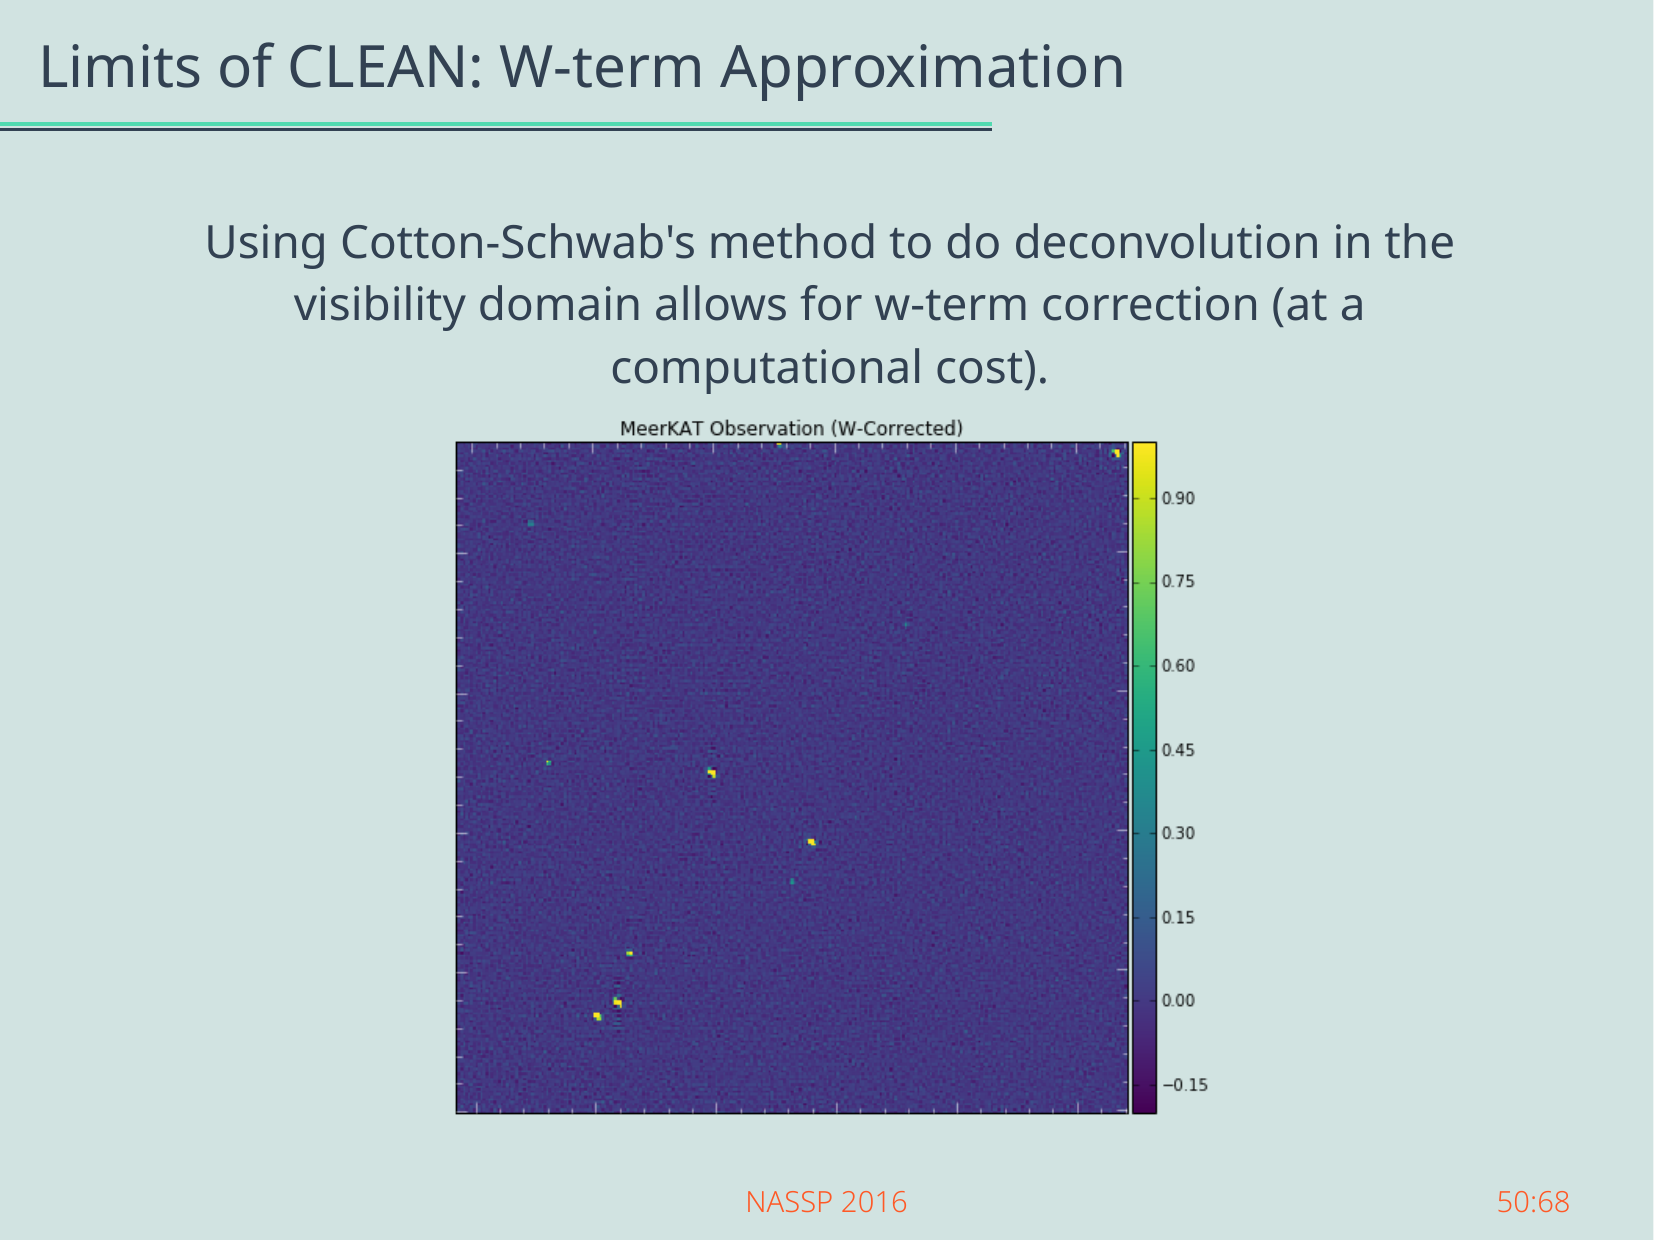

Limits of CLEAN: W-term Approximation
Using Cotton-Schwab's method to do deconvolution in the visibility domain allows for w-term correction (at a computational cost).
NASSP 2016
50